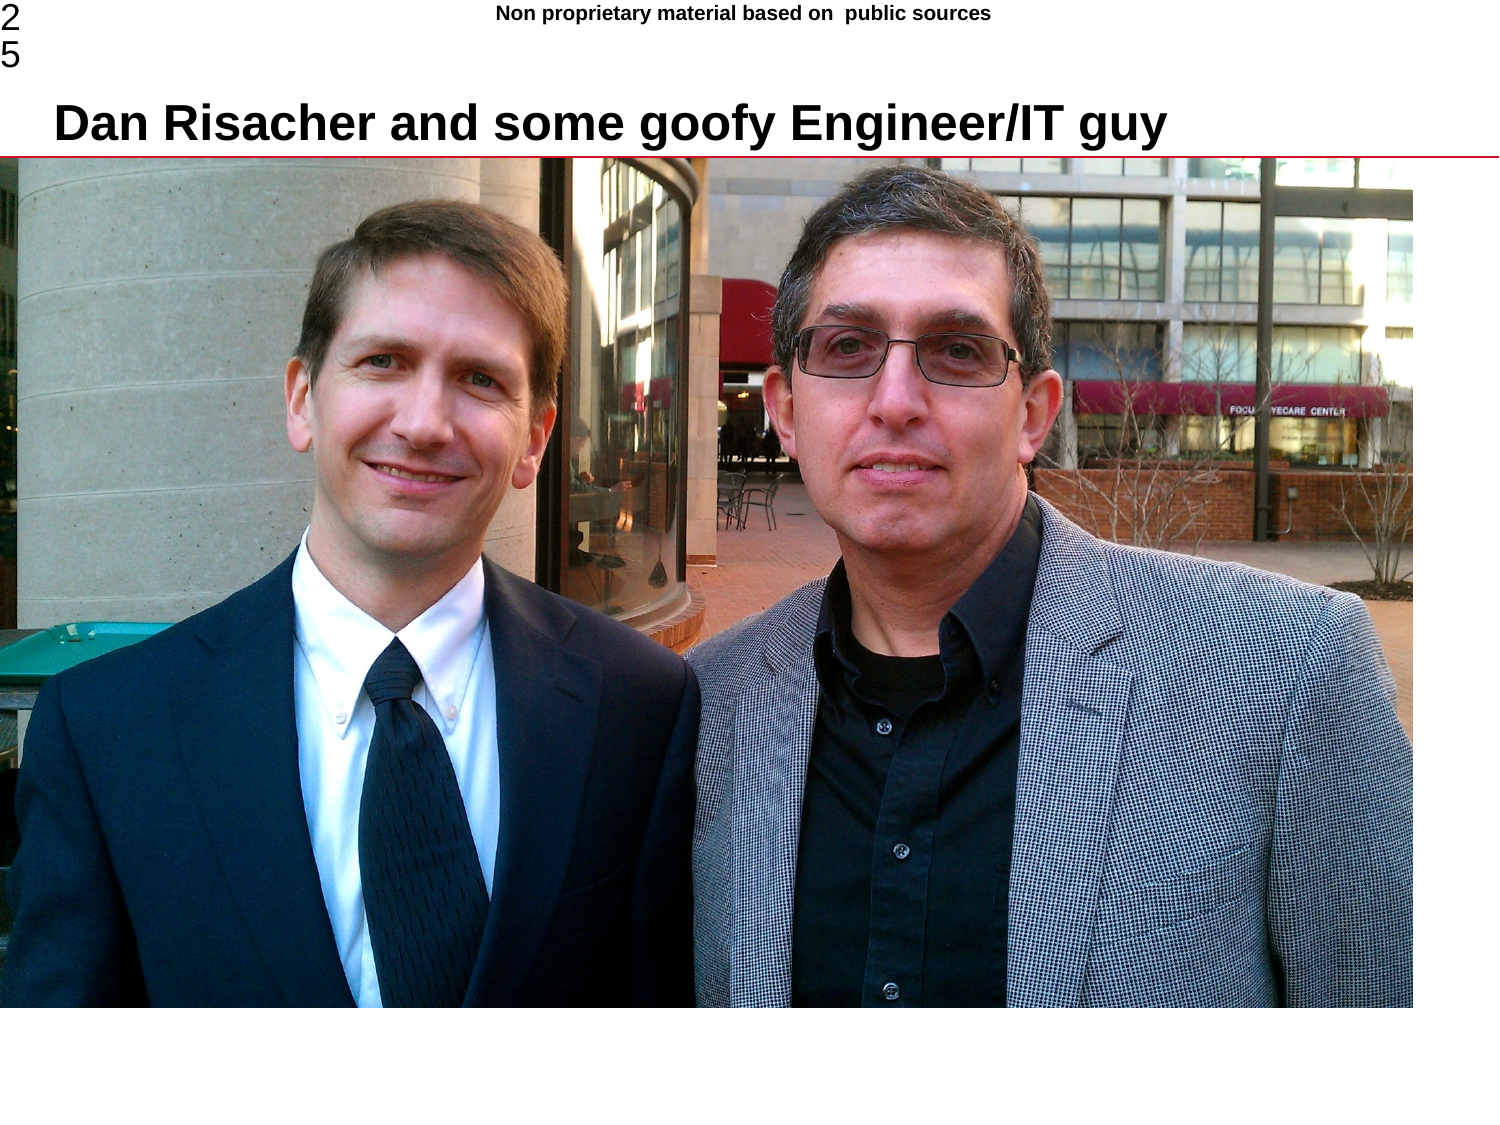

# Dan Risacher and some goofy Engineer/IT guy